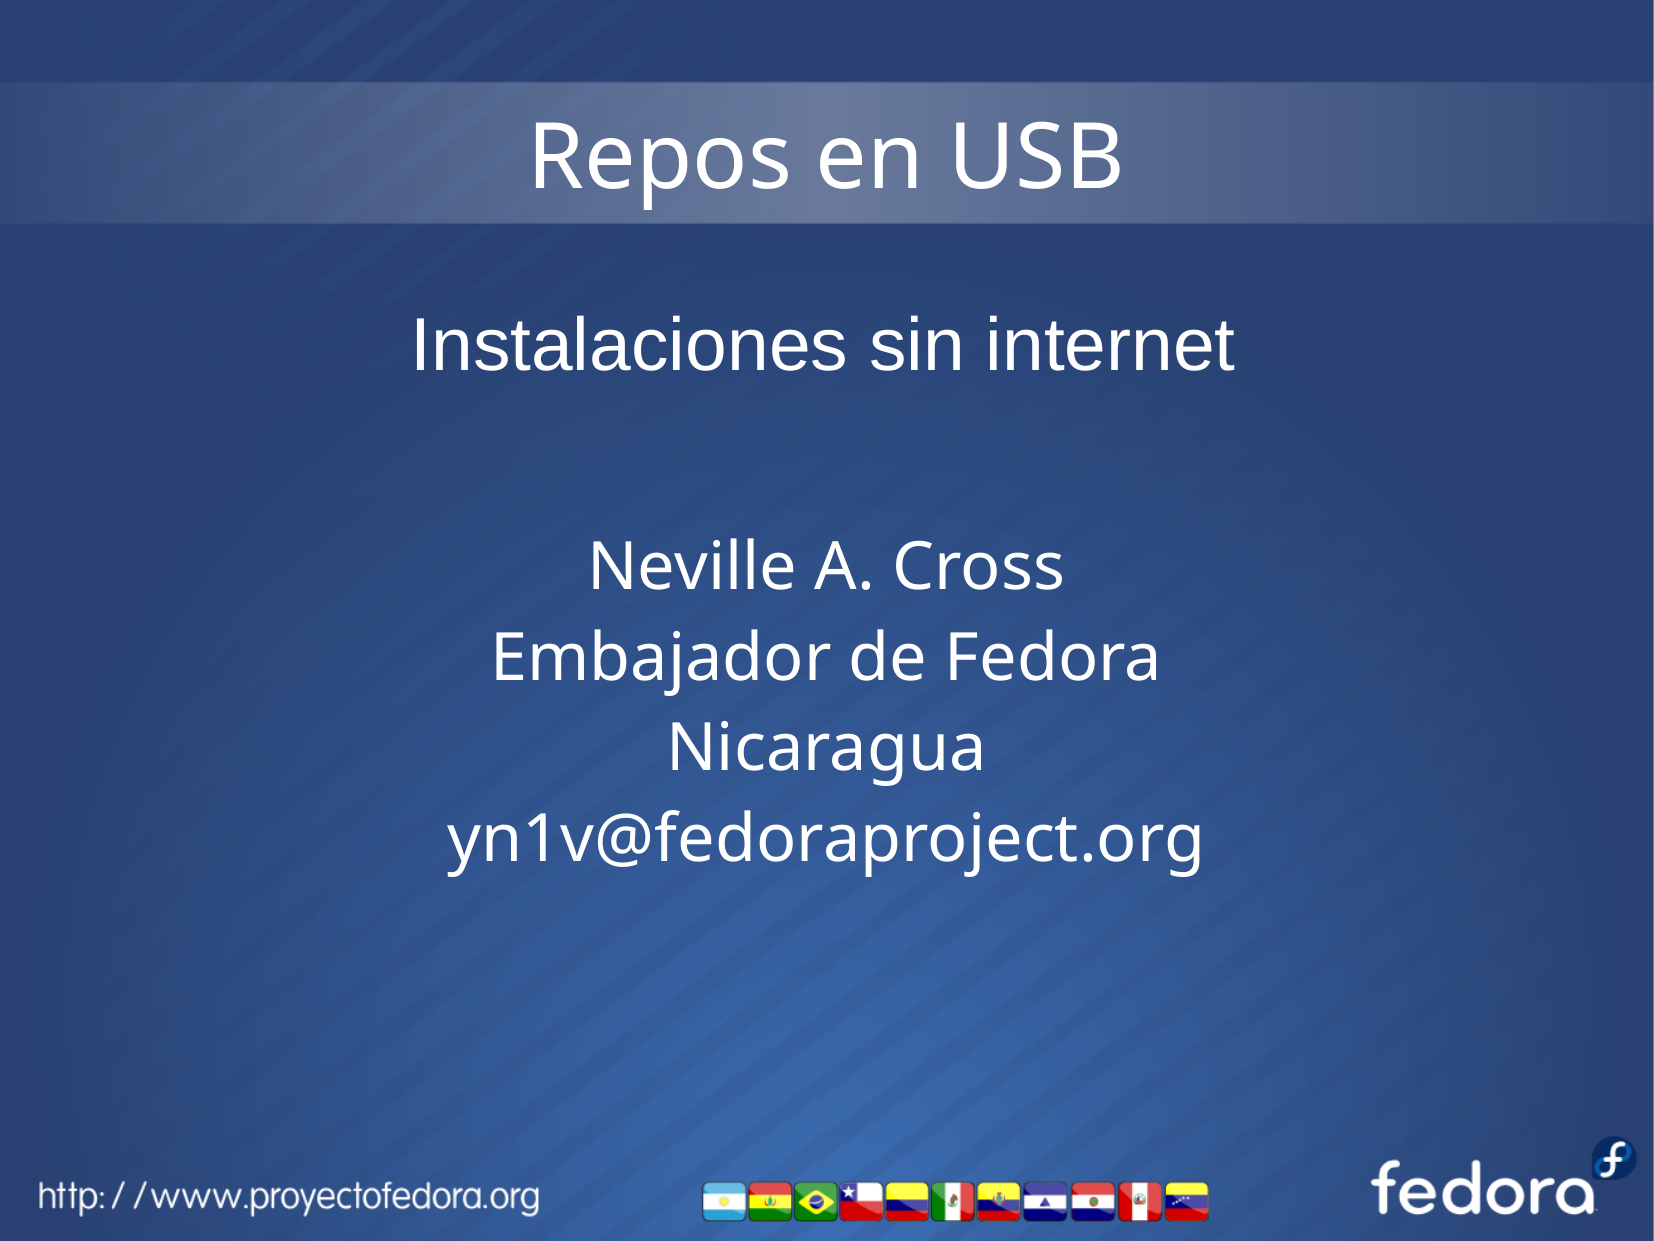

# Repos en USB
Instalaciones sin internet
Neville A. Cross
Embajador de Fedora
Nicaragua
yn1v@fedoraproject.org